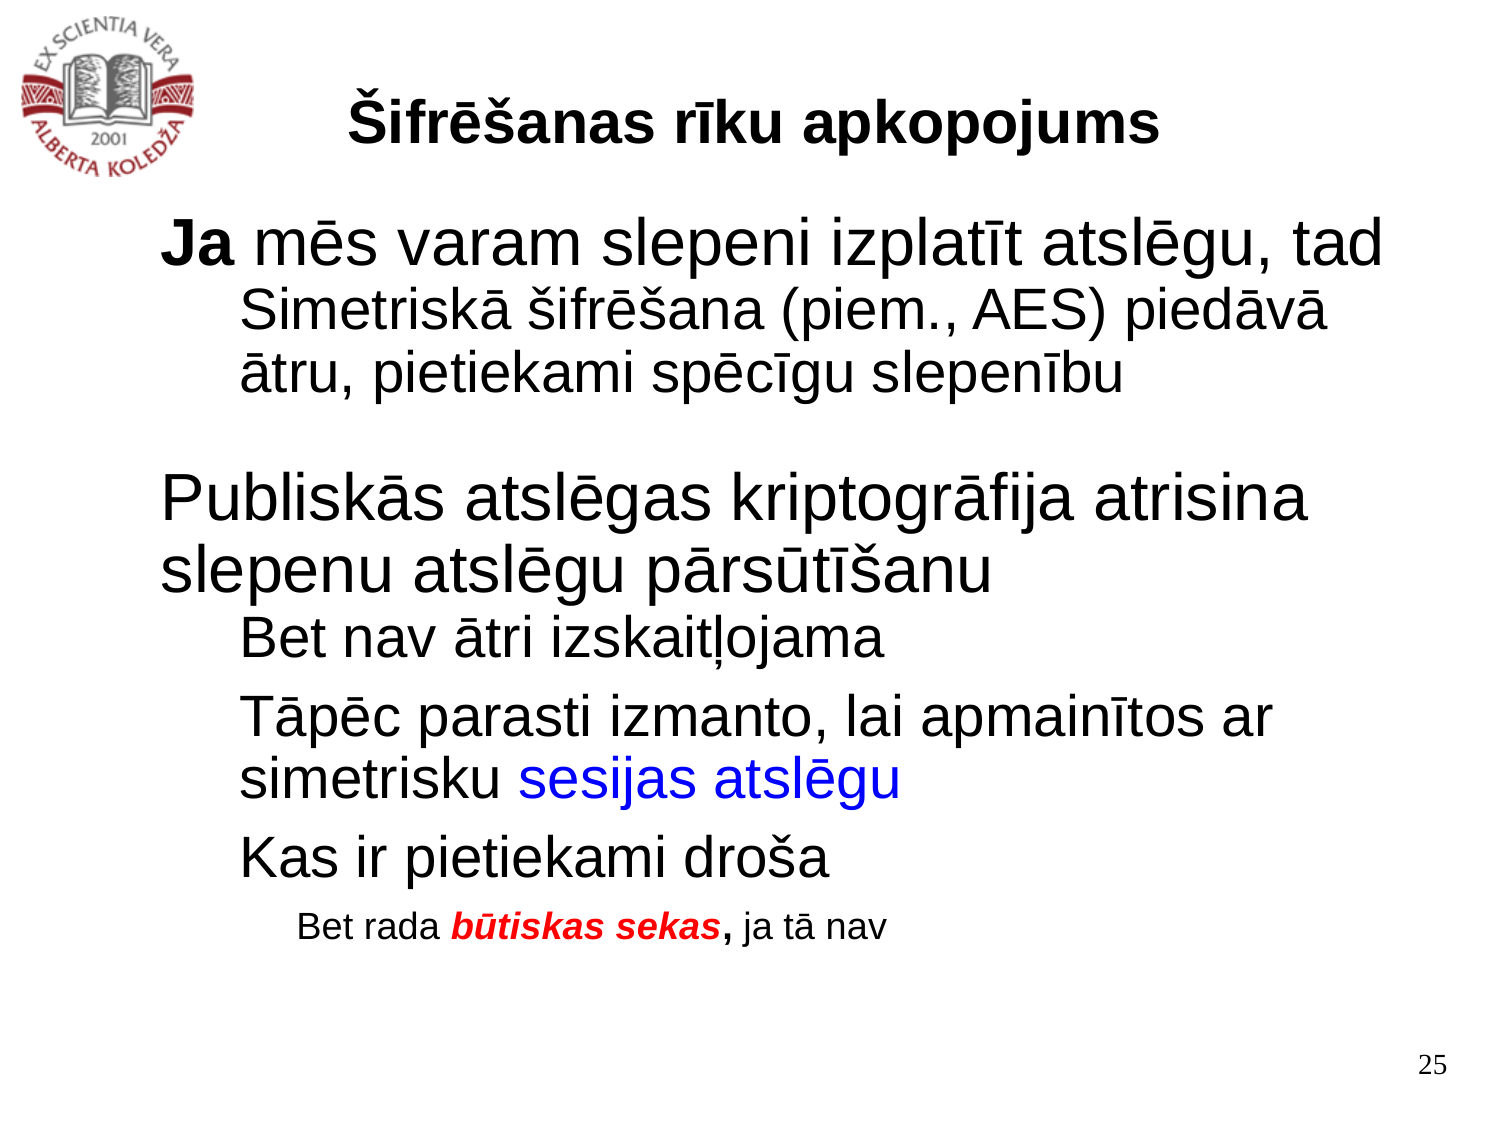

# Šifrēšanas rīku apkopojums
Ja mēs varam slepeni izplatīt atslēgu, tad
Simetriskā šifrēšana (piem., AES) piedāvā ātru, pietiekami spēcīgu slepenību
Publiskās atslēgas kriptogrāfija atrisina slepenu atslēgu pārsūtīšanu
Bet nav ātri izskaitļojama
Tāpēc parasti izmanto, lai apmainītos ar simetrisku sesijas atslēgu
Kas ir pietiekami droša
Bet rada būtiskas sekas, ja tā nav